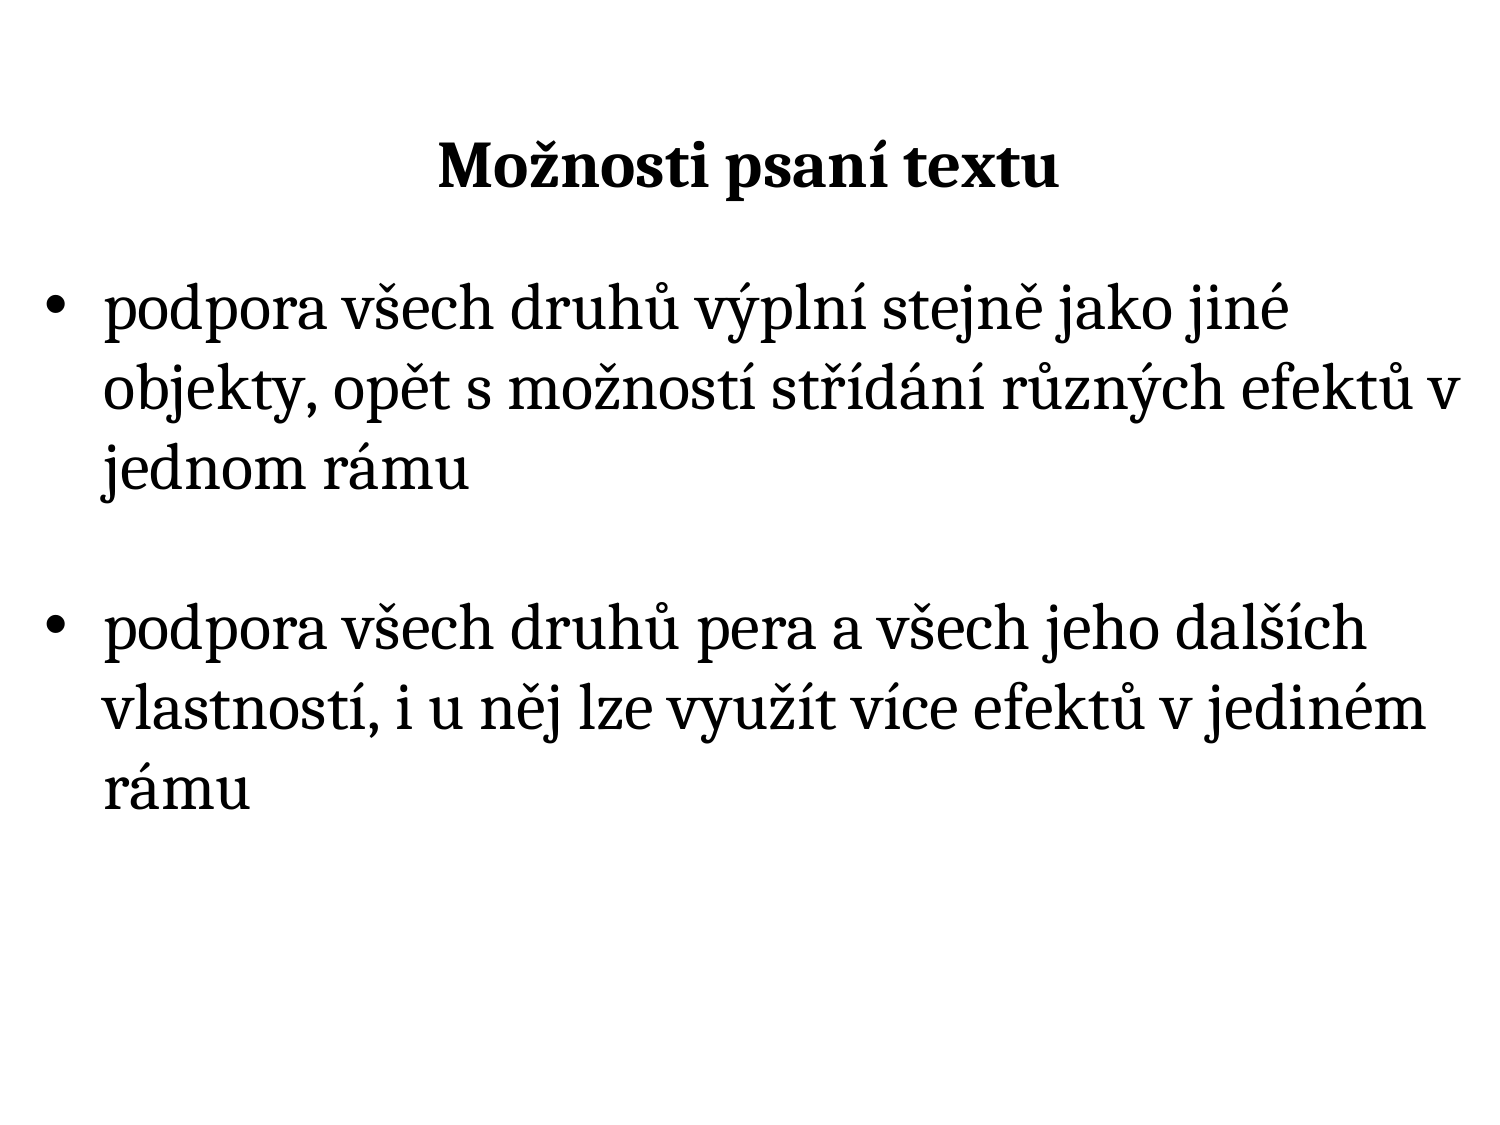

Možnosti psaní textu
podpora všech druhů výplní stejně jako jiné objekty, opět s možností střídání různých efektů v jednom rámu
podpora všech druhů pera a všech jeho dalších vlastností, i u něj lze využít více efektů v jediném rámu